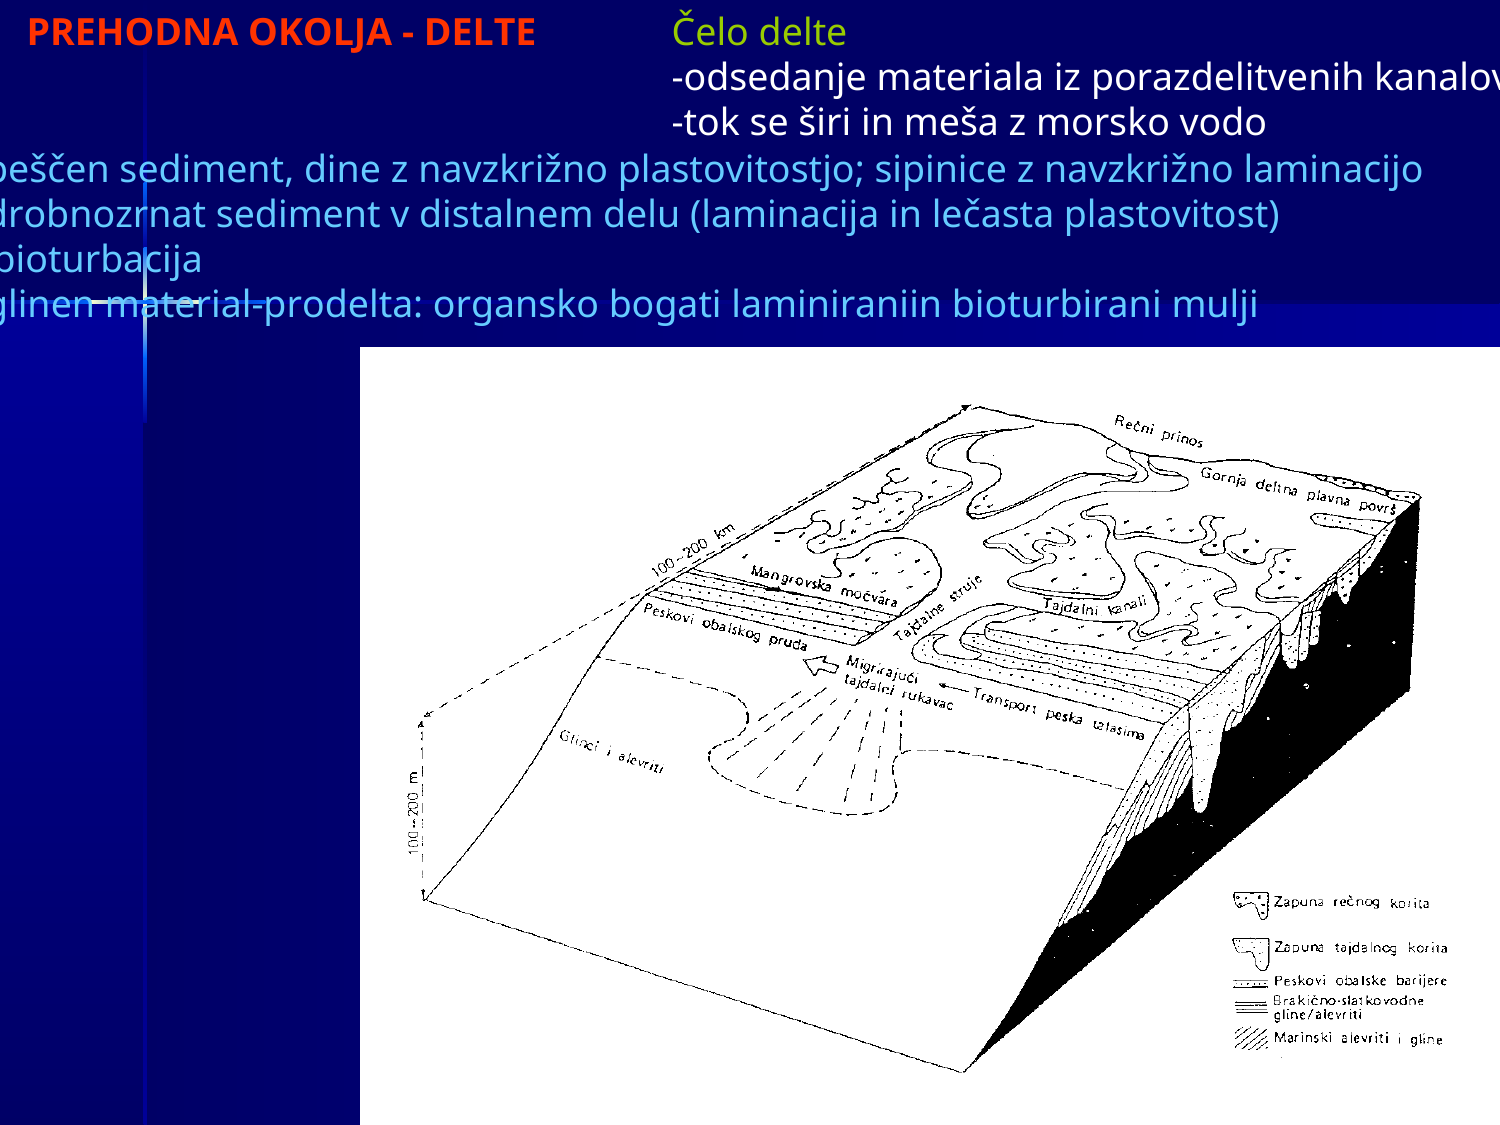

PREHODNA OKOLJA - DELTE
Čelo delte
-odsedanje materiala iz porazdelitvenih kanalov
-tok se širi in meša z morsko vodo
-peščen sediment, dine z navzkrižno plastovitostjo; sipinice z navzkrižno laminacijo
-drobnozrnat sediment v distalnem delu (laminacija in lečasta plastovitost)
 bioturbacija
-glinen material-prodelta: organsko bogati laminiraniin bioturbirani mulji